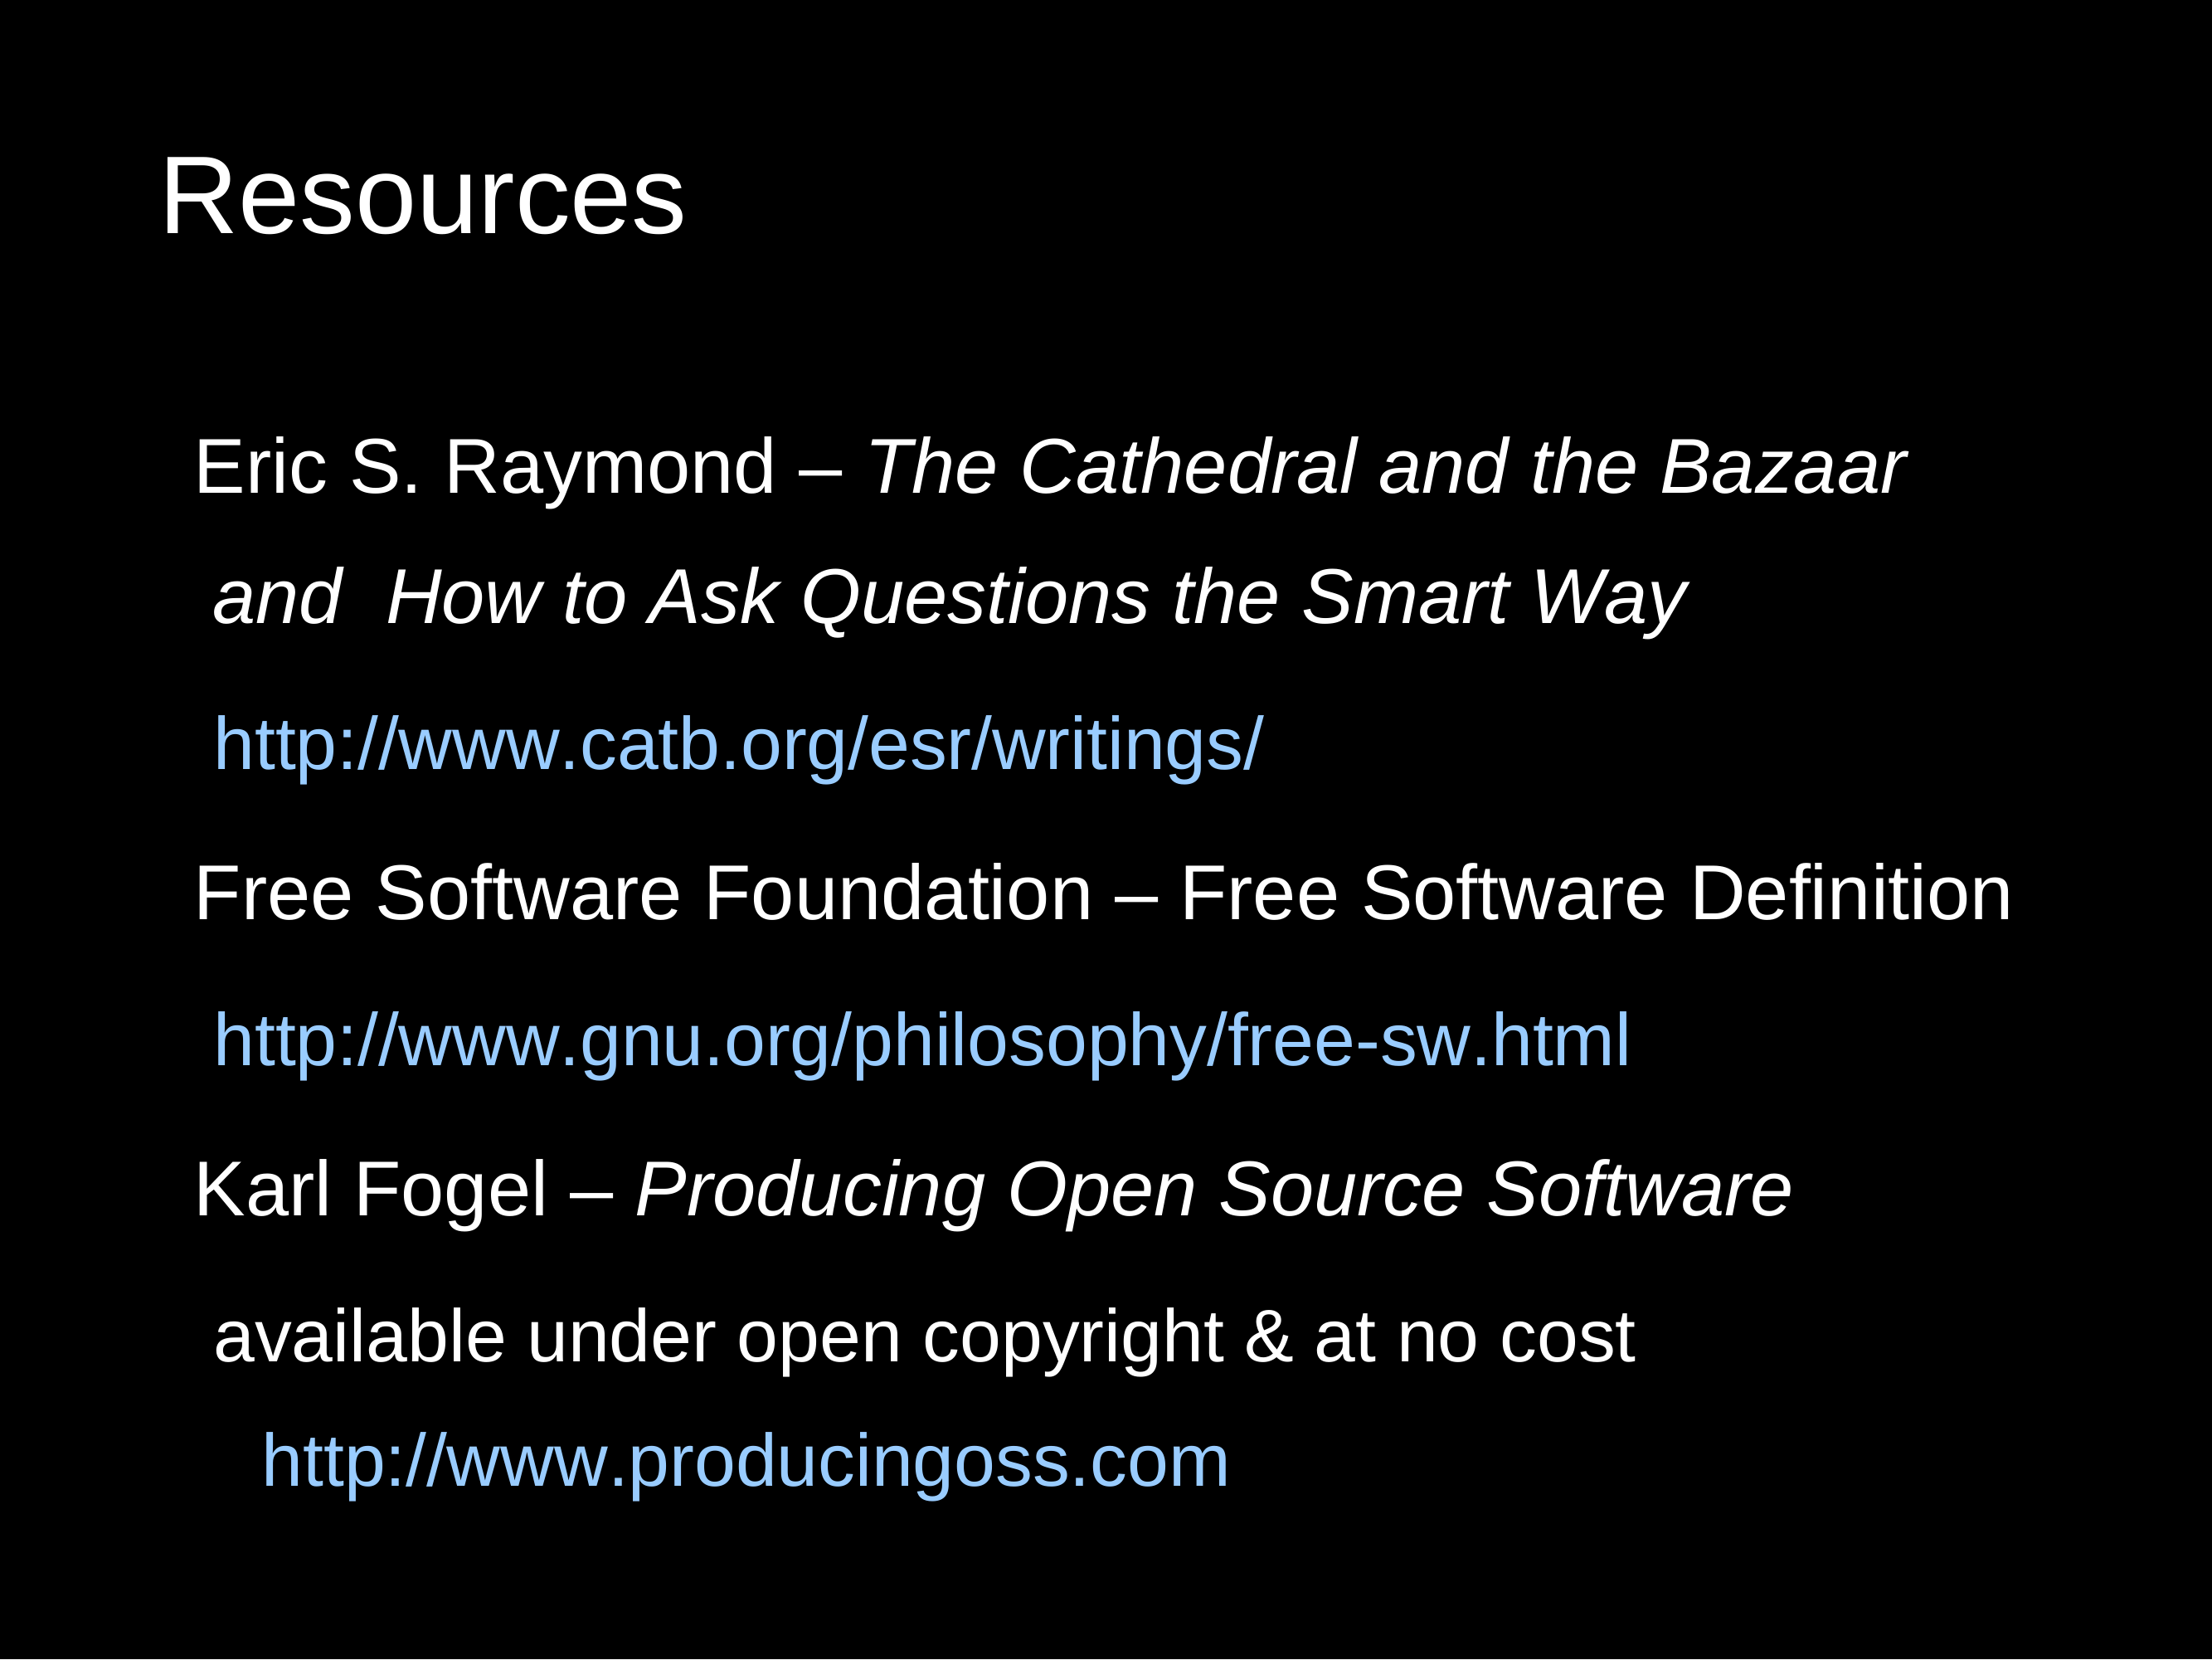

# Resources
 Eric S. Raymond – The Cathedral and the Bazaar and How to Ask Questions the Smart Way
http://www.catb.org/esr/writings/
 Free Software Foundation – Free Software Definition
http://www.gnu.org/philosophy/free-sw.html
 Karl Fogel – Producing Open Source Software
available under open copyright & at no cost http://www.producingoss.com